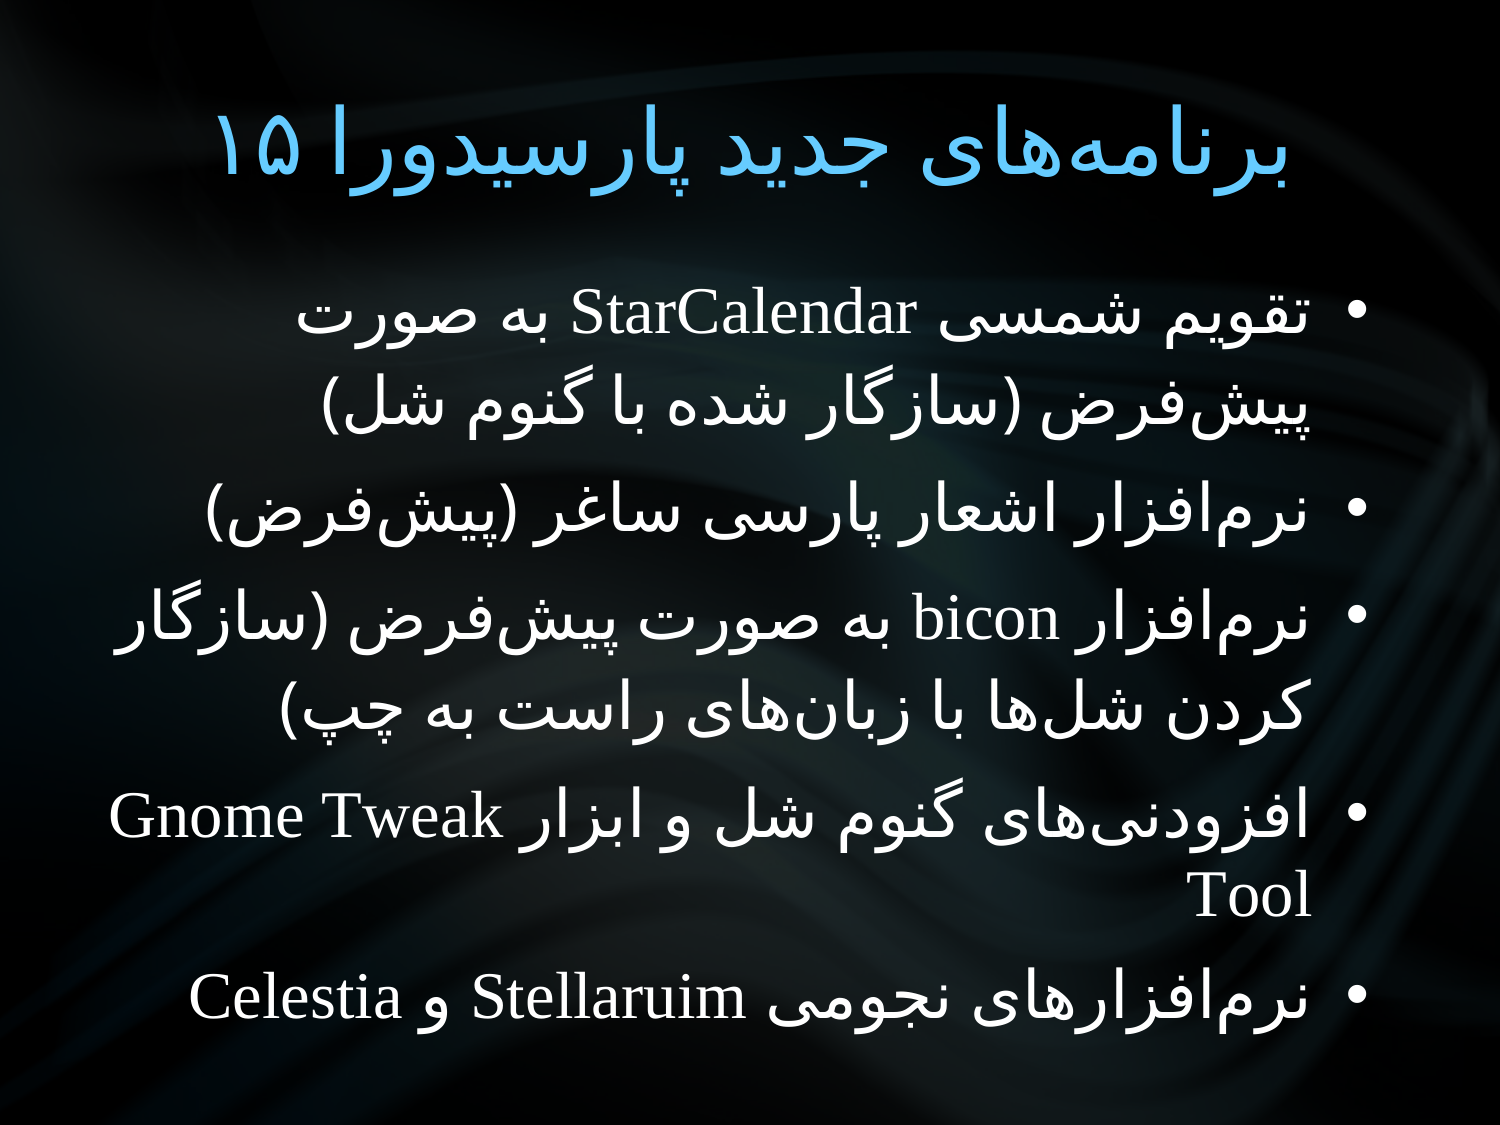

# برنامه‌های جدید پارسیدورا ۱۵
تقویم شمسی StarCalendar به صورت پیش‌فرض (سازگار شده با گنوم شل)
نرم‌افزار اشعار پارسی ساغر (پیش‌فرض)
نرم‌افزار bicon به صورت پیش‌فرض (سازگار کردن شل‌ها با زبان‌های راست به چپ)
افزودنی‌های گنوم شل و ابزار Gnome Tweak Tool
نرم‌افزارهای نجومی Stellaruim و Celestia